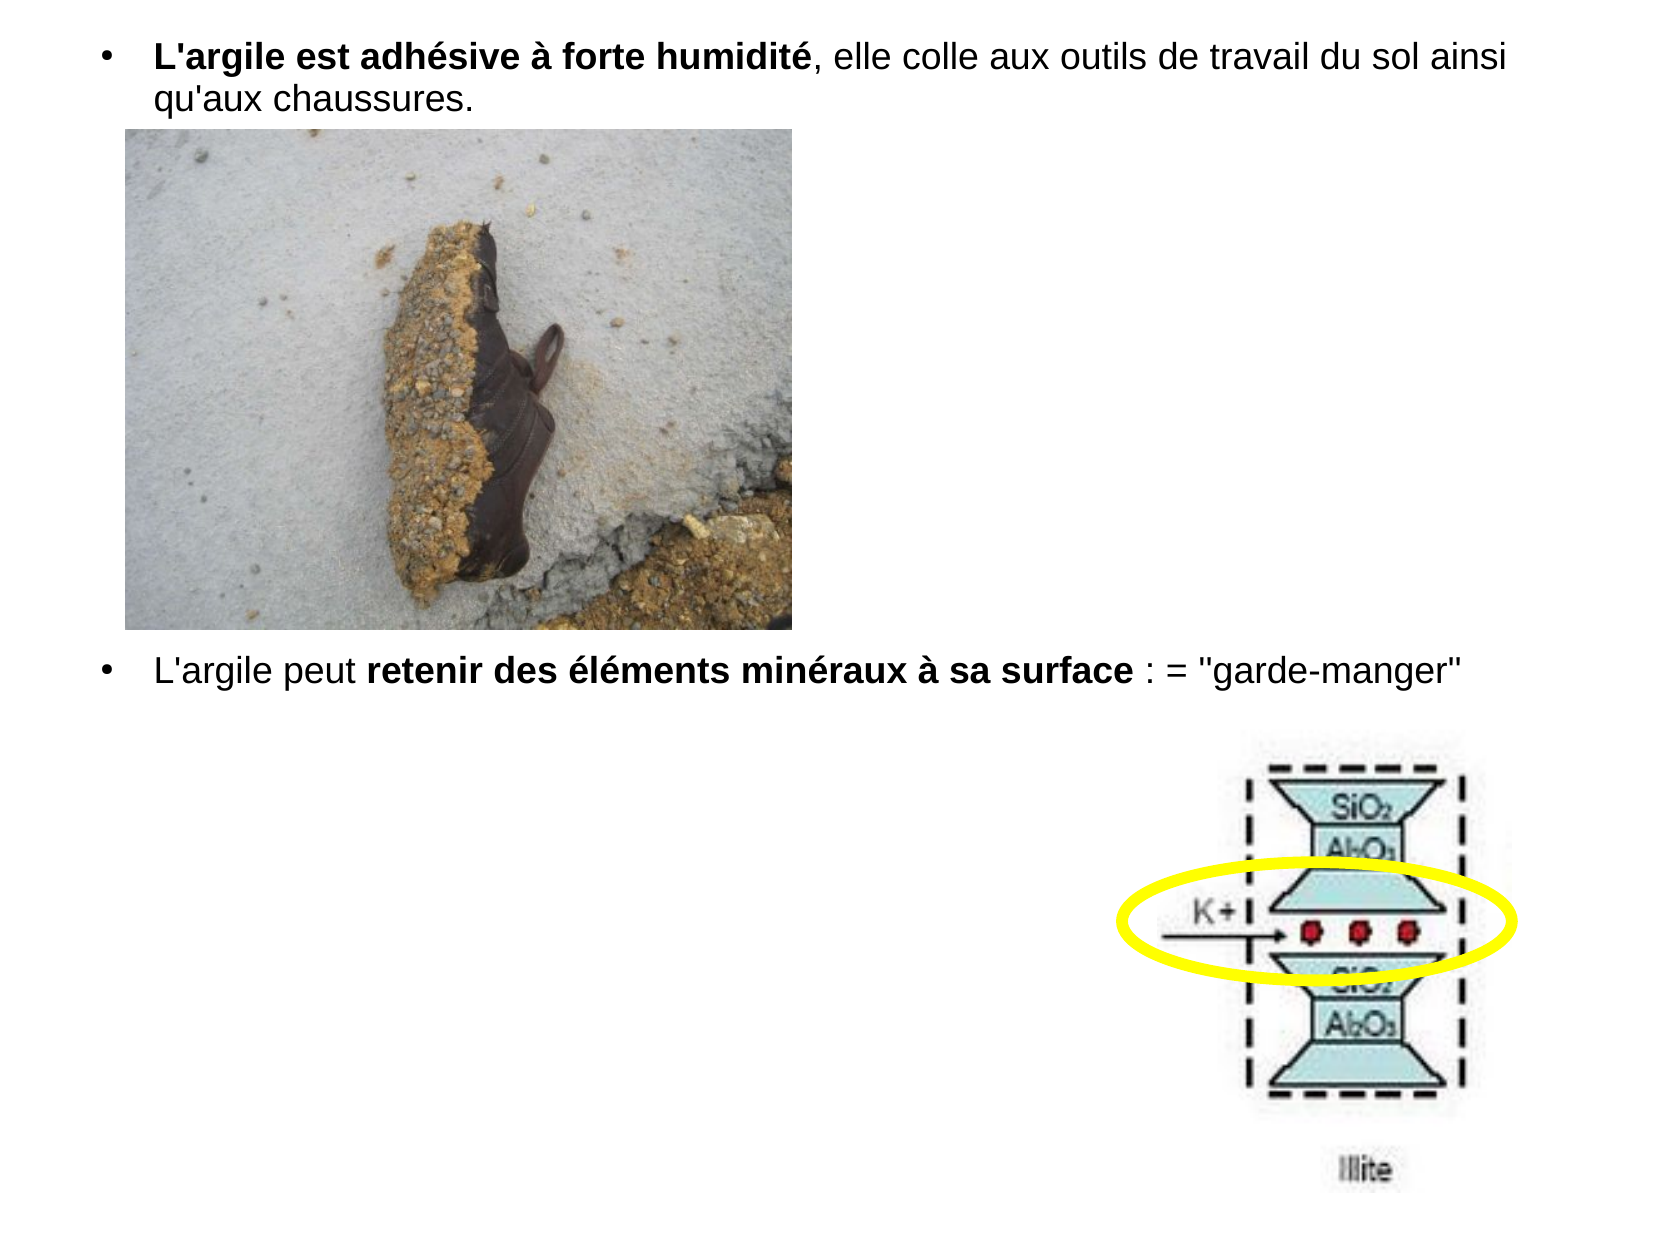

# L'argile est adhésive à forte humidité, elle colle aux outils de travail du sol ainsi qu'aux chaussures.
L'argile peut retenir des éléments minéraux à sa surface : = ''garde-manger''